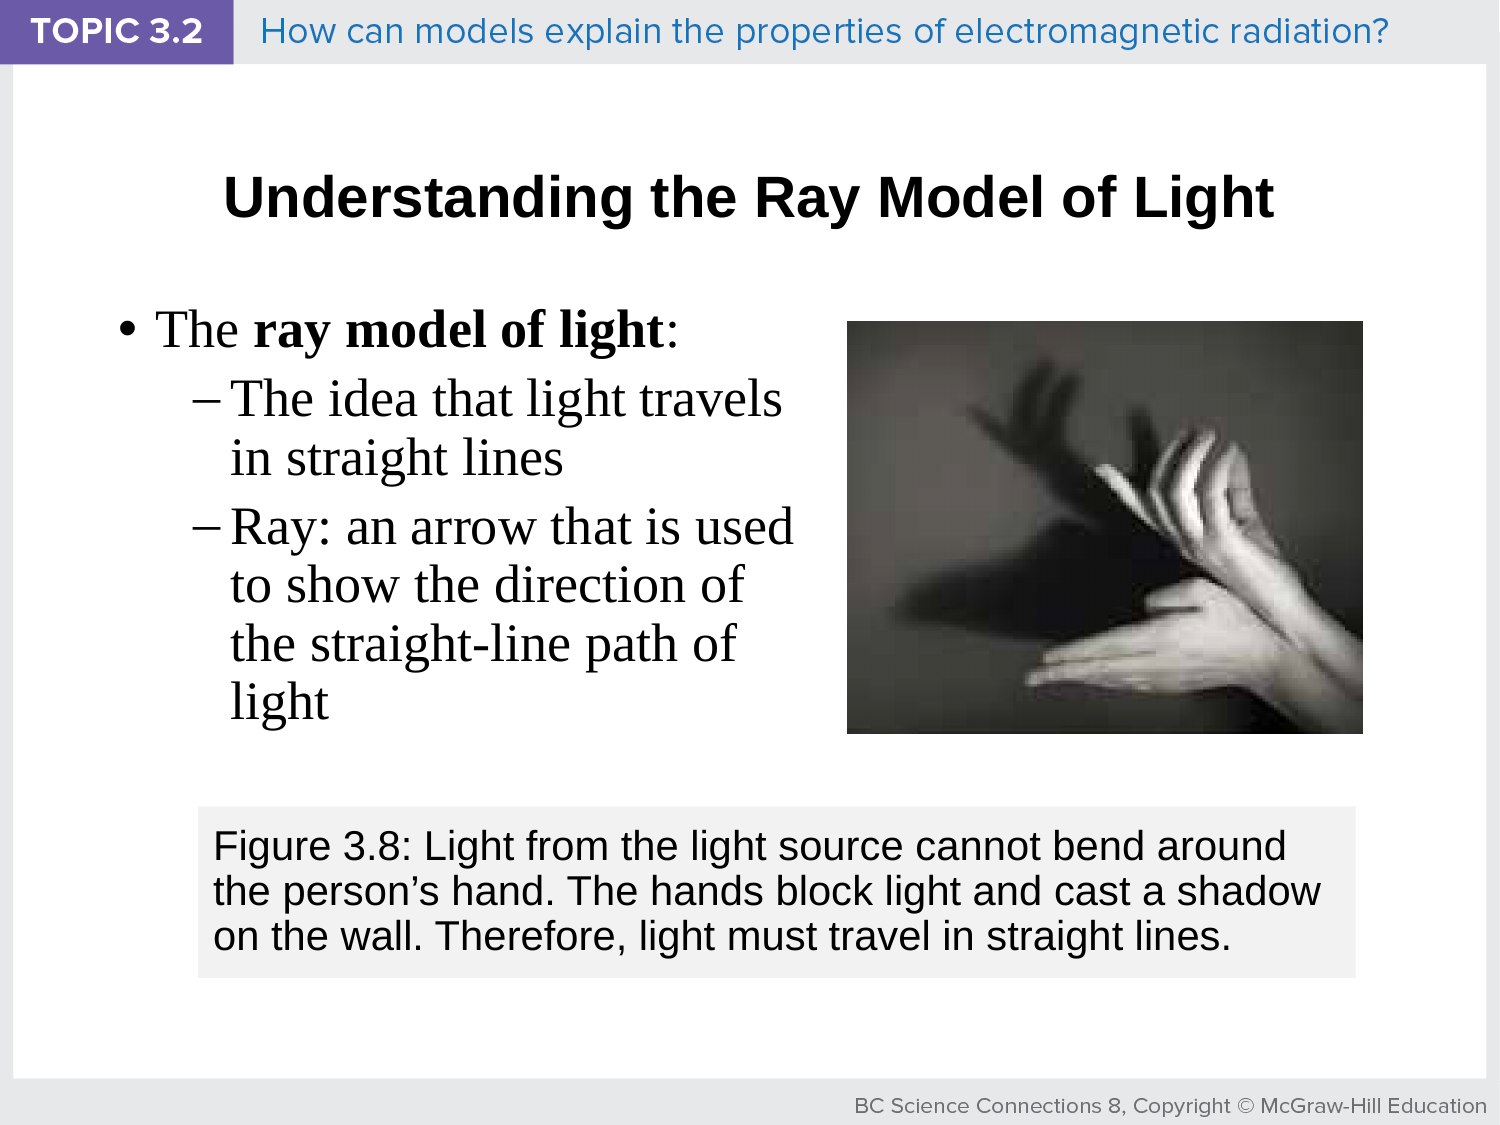

# Understanding the Ray Model of Light
The ray model of light:
The idea that light travels in straight lines
Ray: an arrow that is used to show the direction of the straight-line path of light
Figure 3.8: Light from the light source cannot bend around the person’s hand. The hands block light and cast a shadow on the wall. Therefore, light must travel in straight lines.